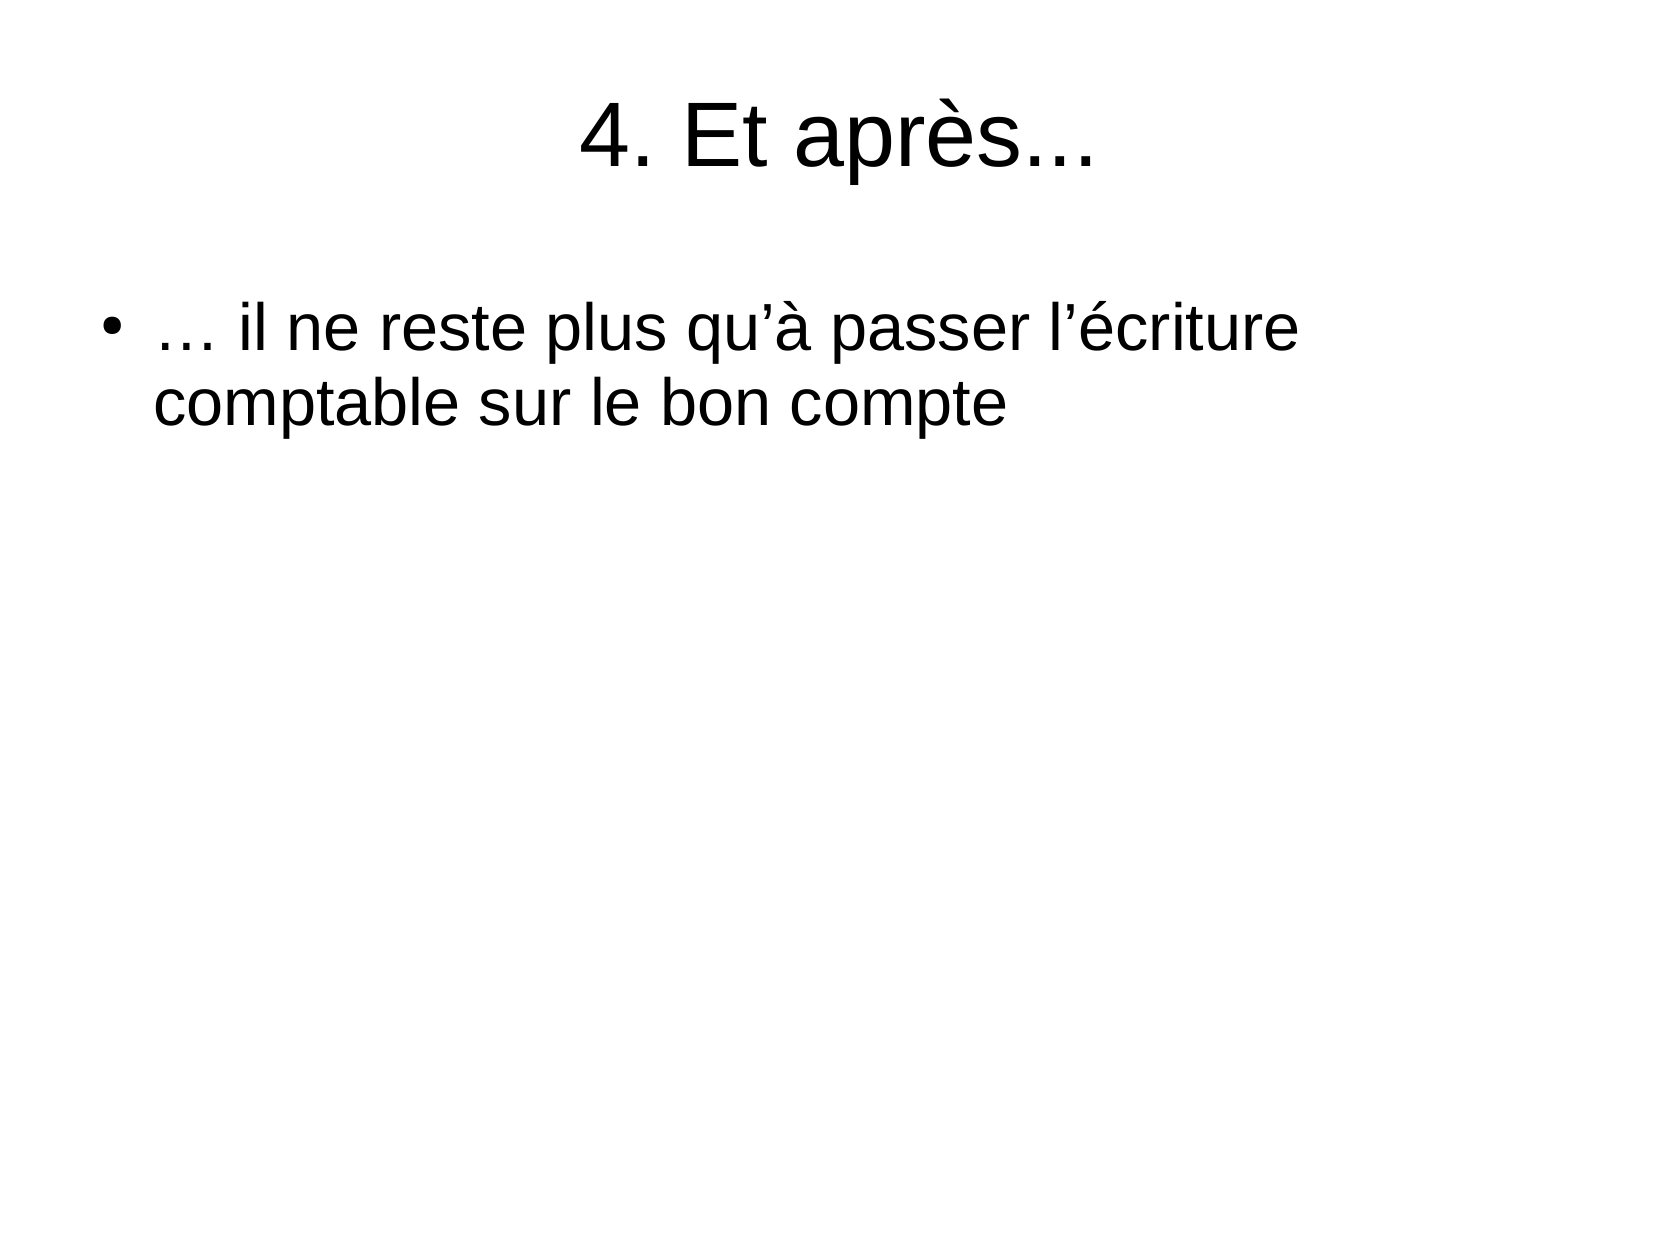

# 4. Et après...
… il ne reste plus qu’à passer l’écriture comptable sur le bon compte